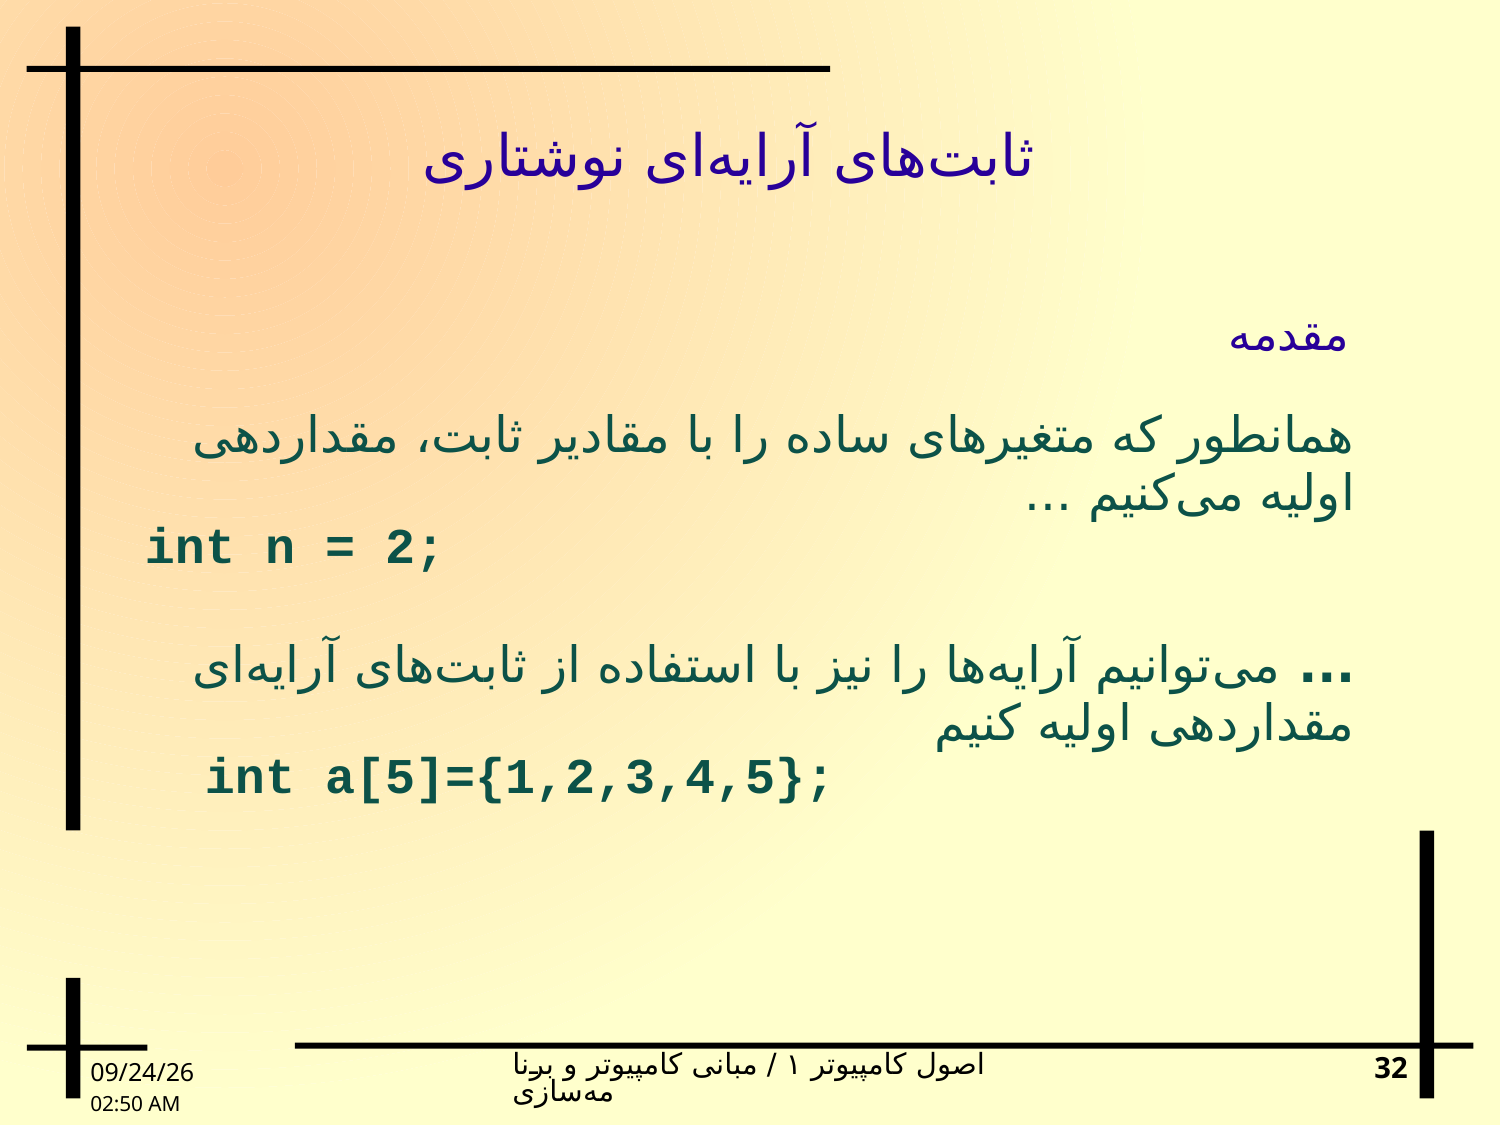

# ثابت‌های آرایه‌ای نوشتاری
مقدمه
همانطور که متغیرهای ساده را با مقادیر ثابت، مقداردهی اولیه می‌کنیم ...
int n = 2;
... می‌توانیم آرایه‌ها را نیز با استفاده از ثابت‌های آرایه‌ای مقداردهی اولیه کنیم
 int a[5]={1,2,3,4,5};
اصول کامپیوتر ۱ / مبانی کامپیوتر و برنامه‌سازی
32